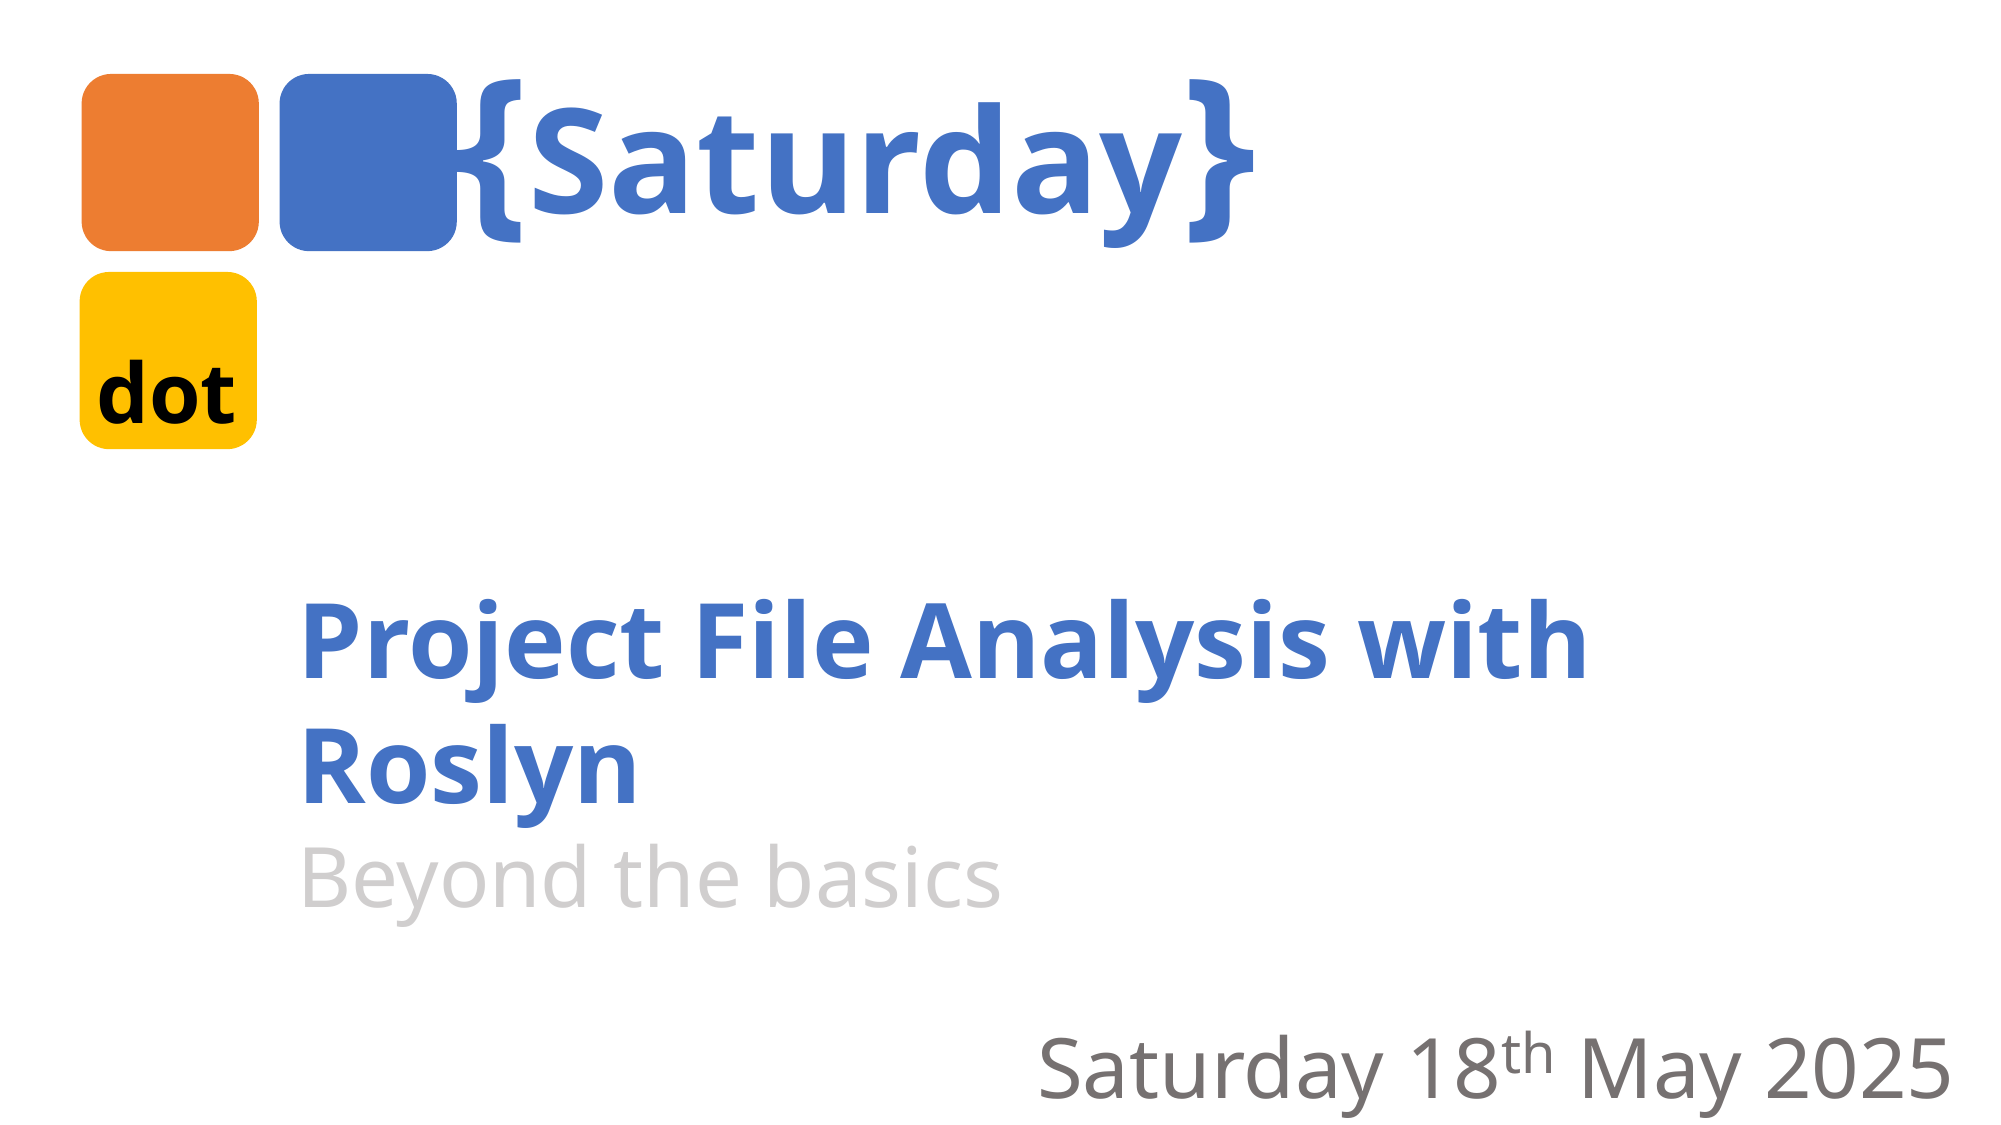

{Saturday}
ned
dot
Project File Analysis with Roslyn
Beyond the basics
Saturday 18th May 2025